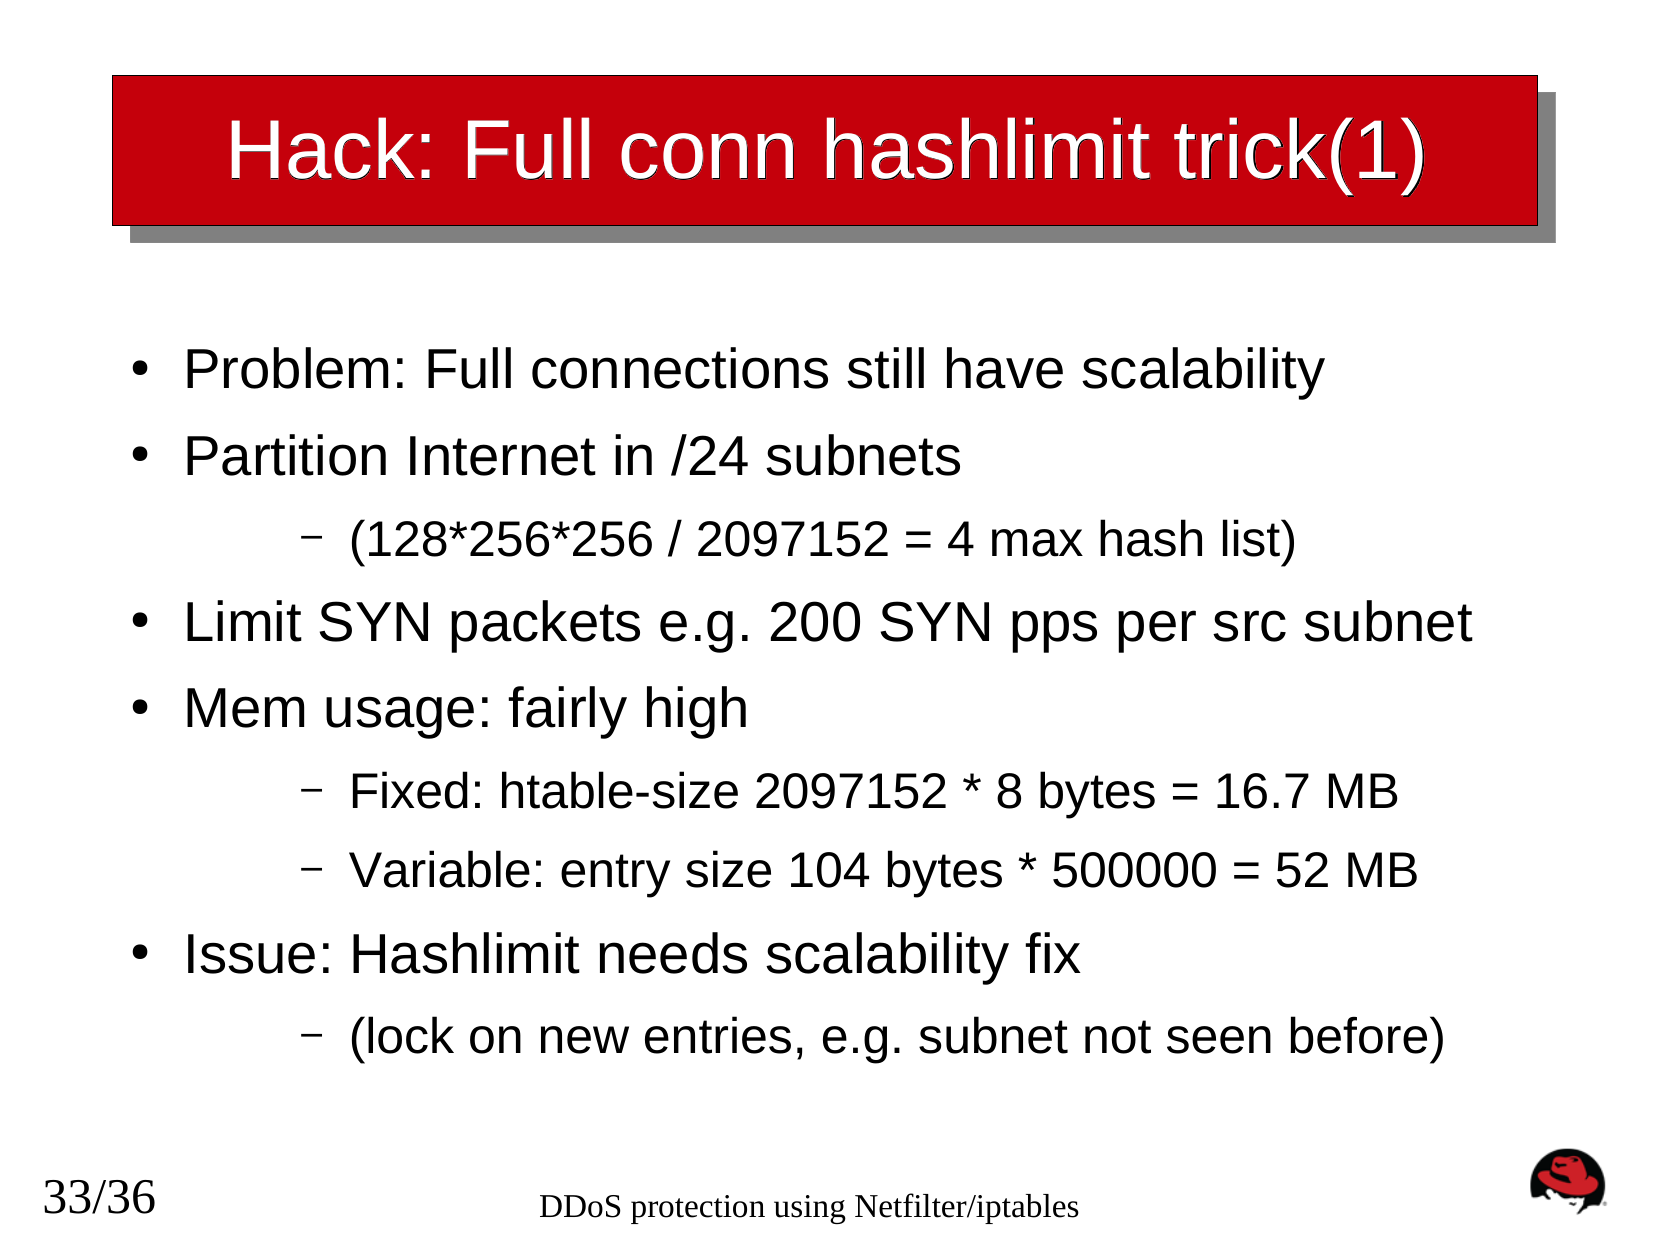

# Hack: Full conn hashlimit trick(1)
Problem: Full connections still have scalability
Partition Internet in /24 subnets
(128*256*256 / 2097152 = 4 max hash list)
Limit SYN packets e.g. 200 SYN pps per src subnet
Mem usage: fairly high
Fixed: htable-size 2097152 * 8 bytes = 16.7 MB
Variable: entry size 104 bytes * 500000 = 52 MB
Issue: Hashlimit needs scalability fix
(lock on new entries, e.g. subnet not seen before)